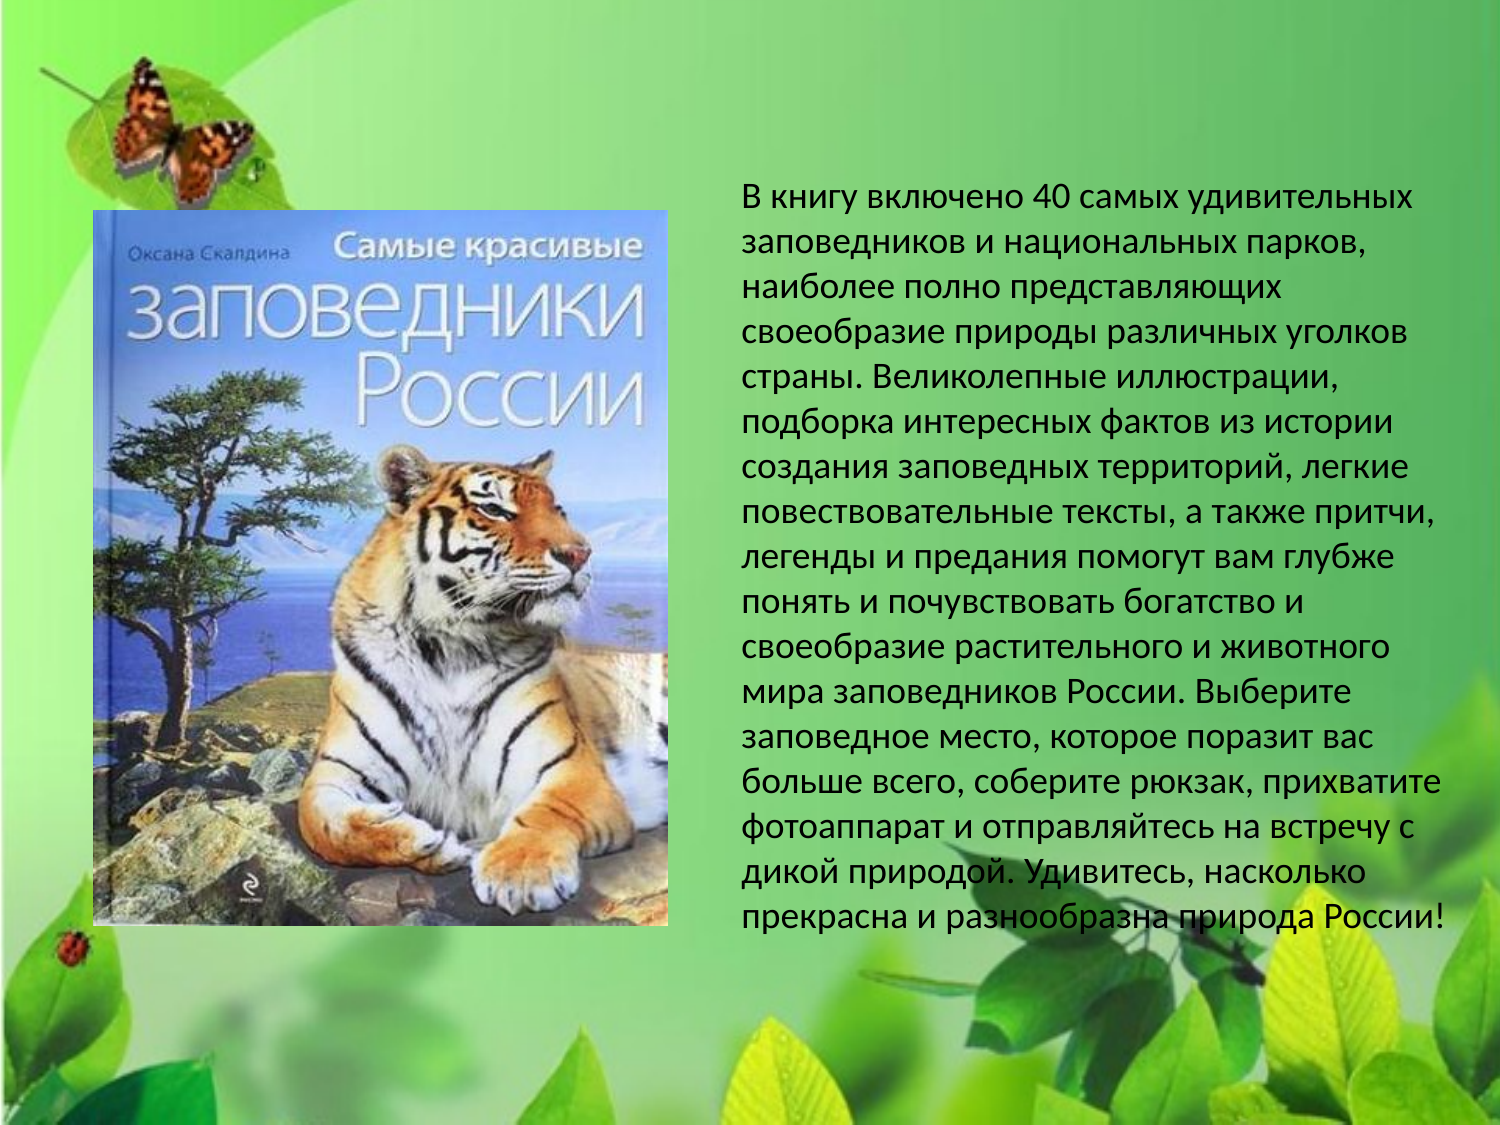

В книгу включено 40 самых удивительных заповедников и национальных парков, наиболее полно представляющих своеобразие природы различных уголков страны. Великолепные иллюстрации, подборка интересных фактов из истории создания заповедных территорий, легкие повествовательные тексты, а также притчи, легенды и предания помогут вам глубже понять и почувствовать богатство и своеобразие растительного и животного мира заповедников России. Выберите заповедное место, которое поразит вас больше всего, соберите рюкзак, прихватите фотоаппарат и отправляйтесь на встречу с дикой природой. Удивитесь, насколько прекрасна и разнообразна природа России!